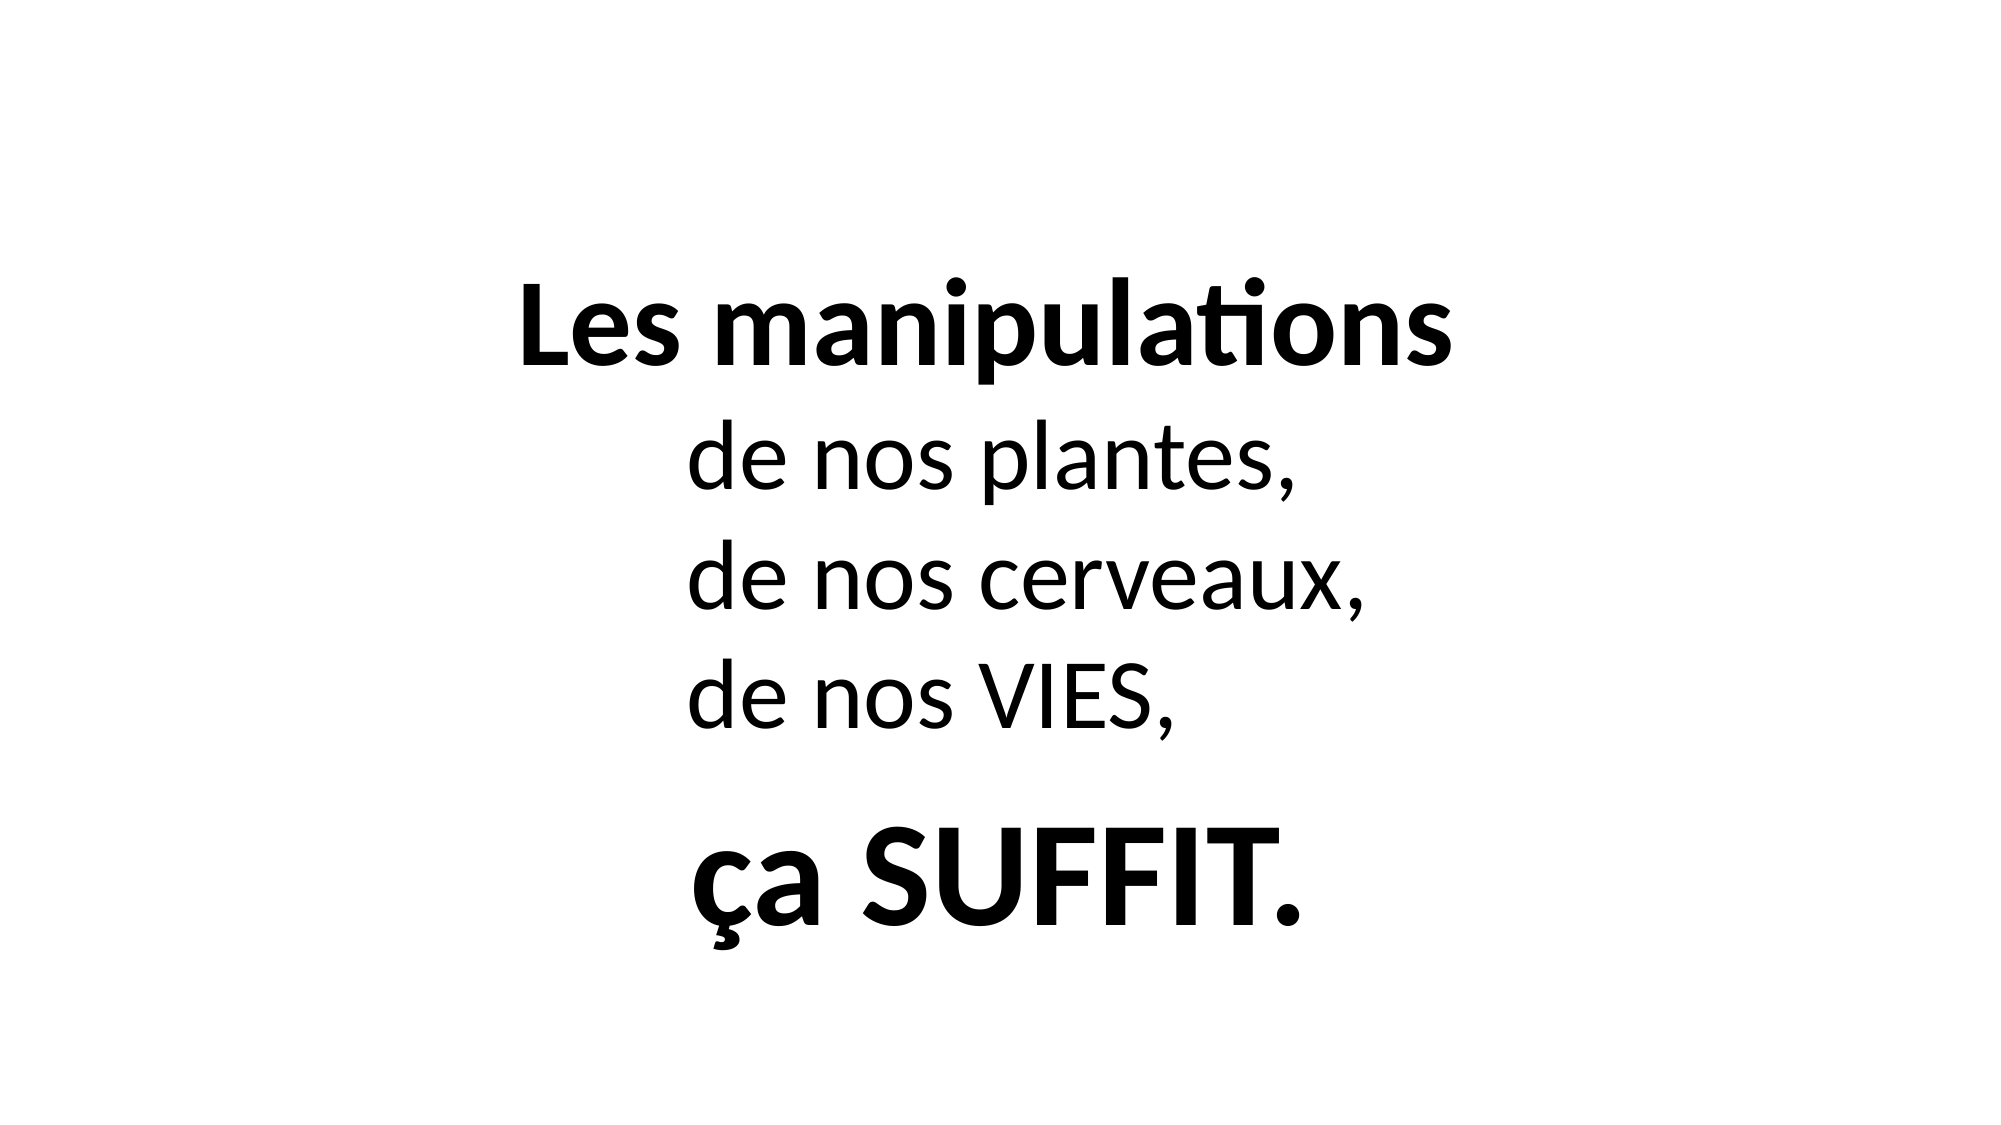

# Les manipulations
de nos plantes,
de nos cerveaux,
de nos VIES,
ça SUFFIT.